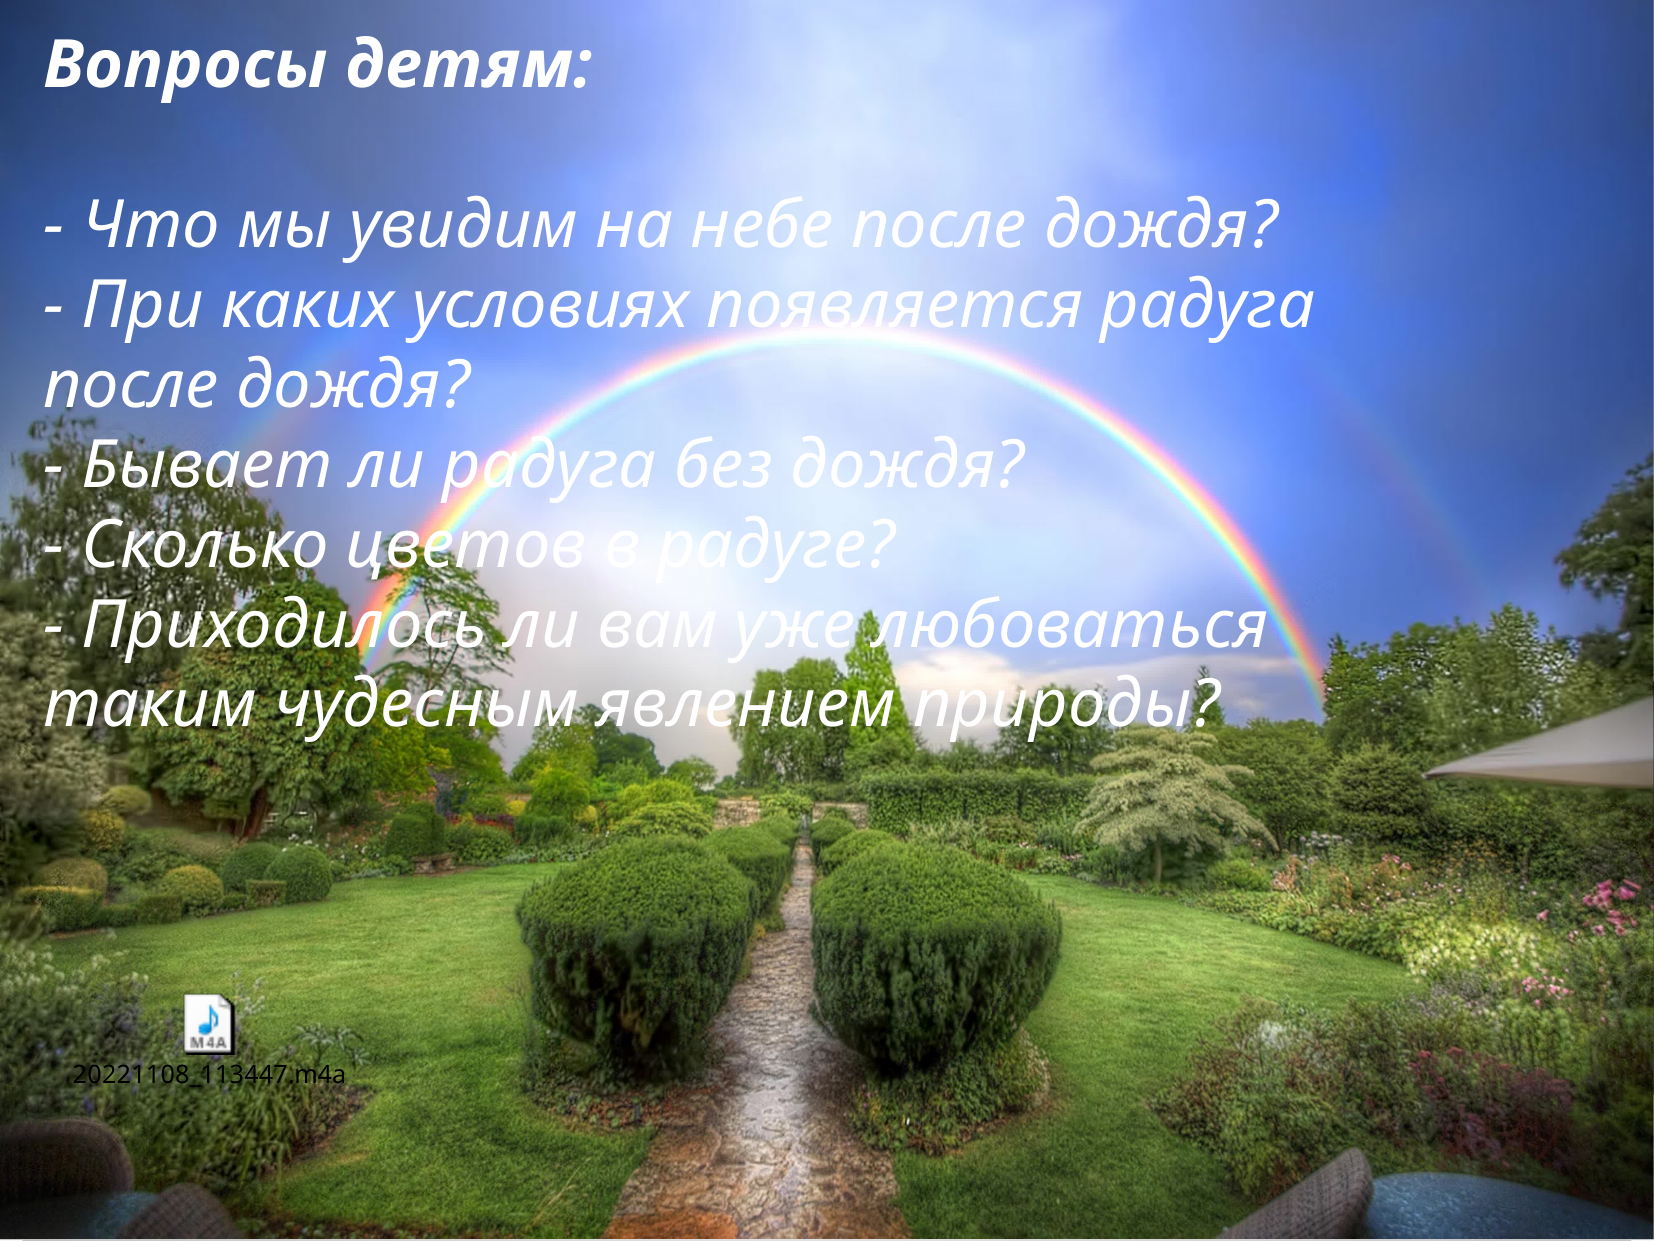

Вопросы детям:
- Что мы увидим на небе после дождя?
- При каких условиях появляется радуга после дождя?
- Бывает ли радуга без дождя?
- Сколько цветов в радуге?
- Приходилось ли вам уже любоваться таким чудесным явлением природы?